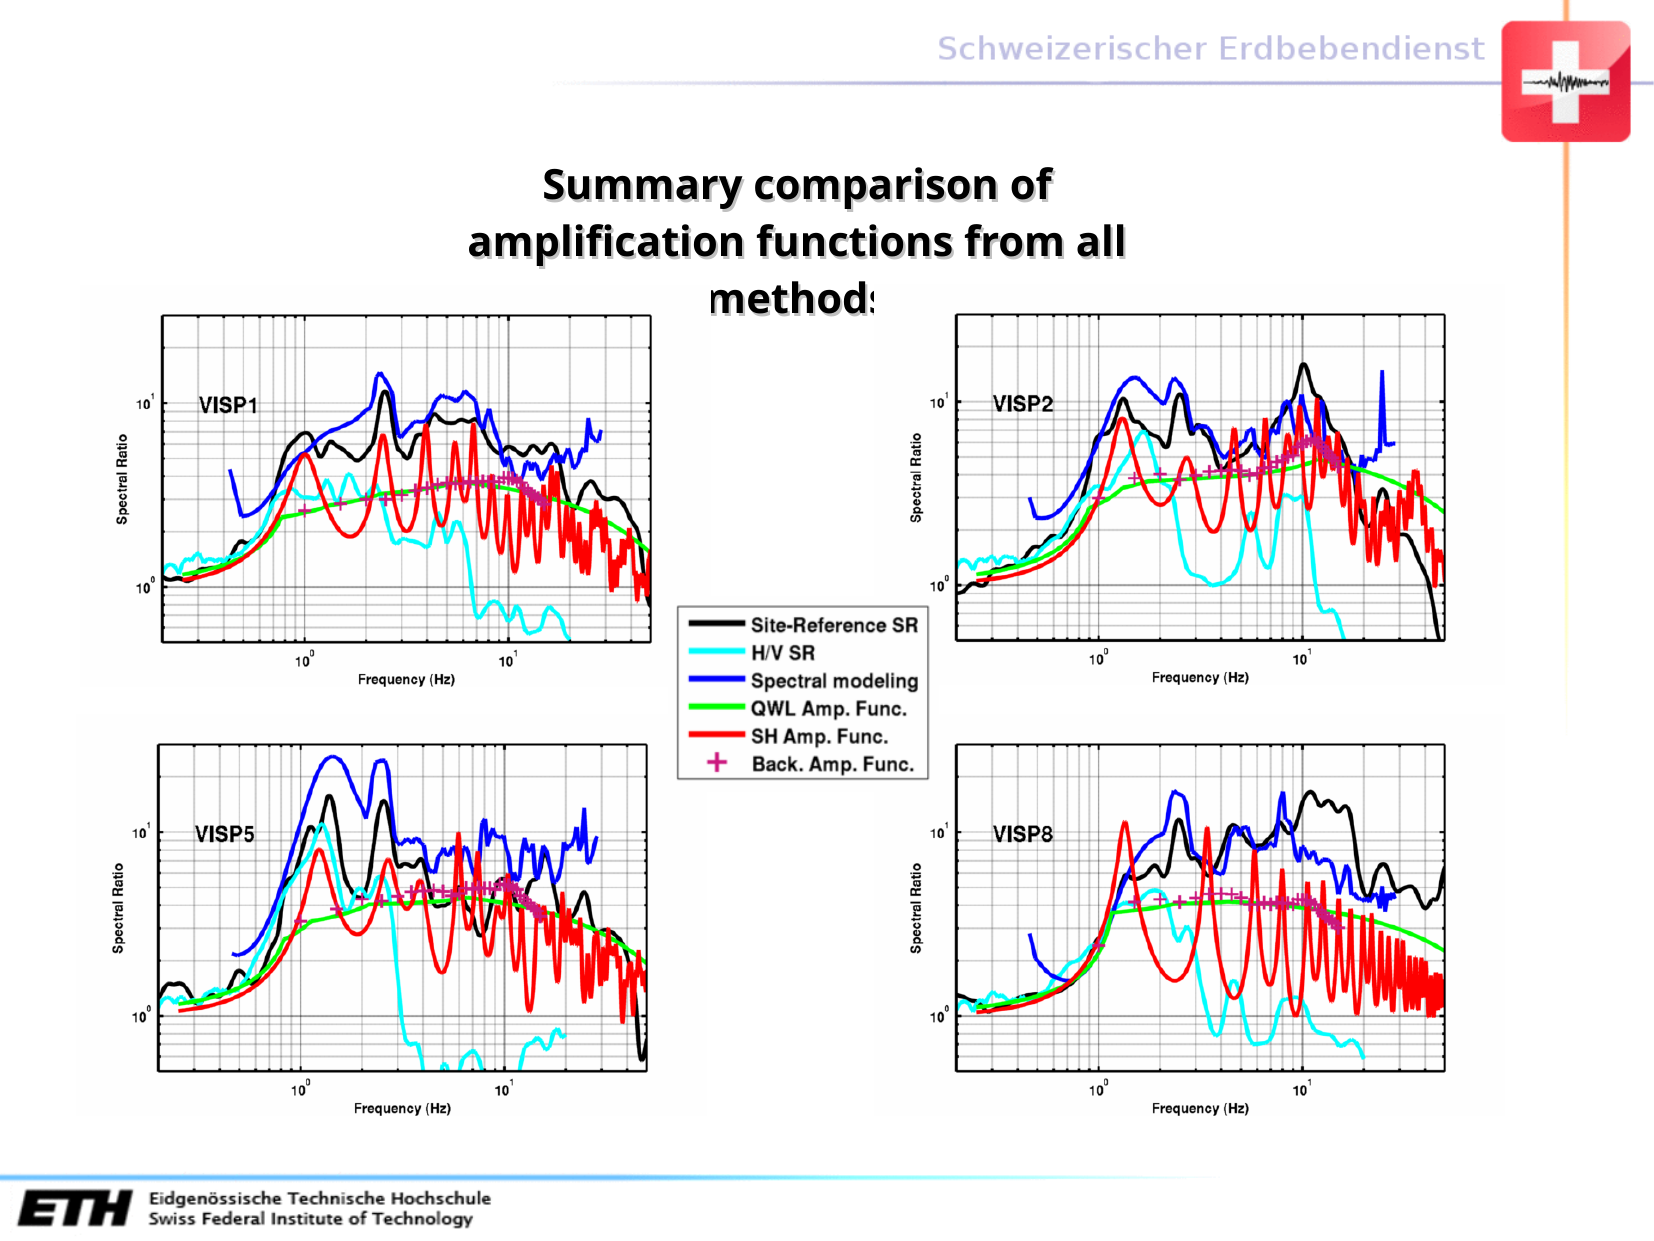

Summary comparison of amplification functions from all methods